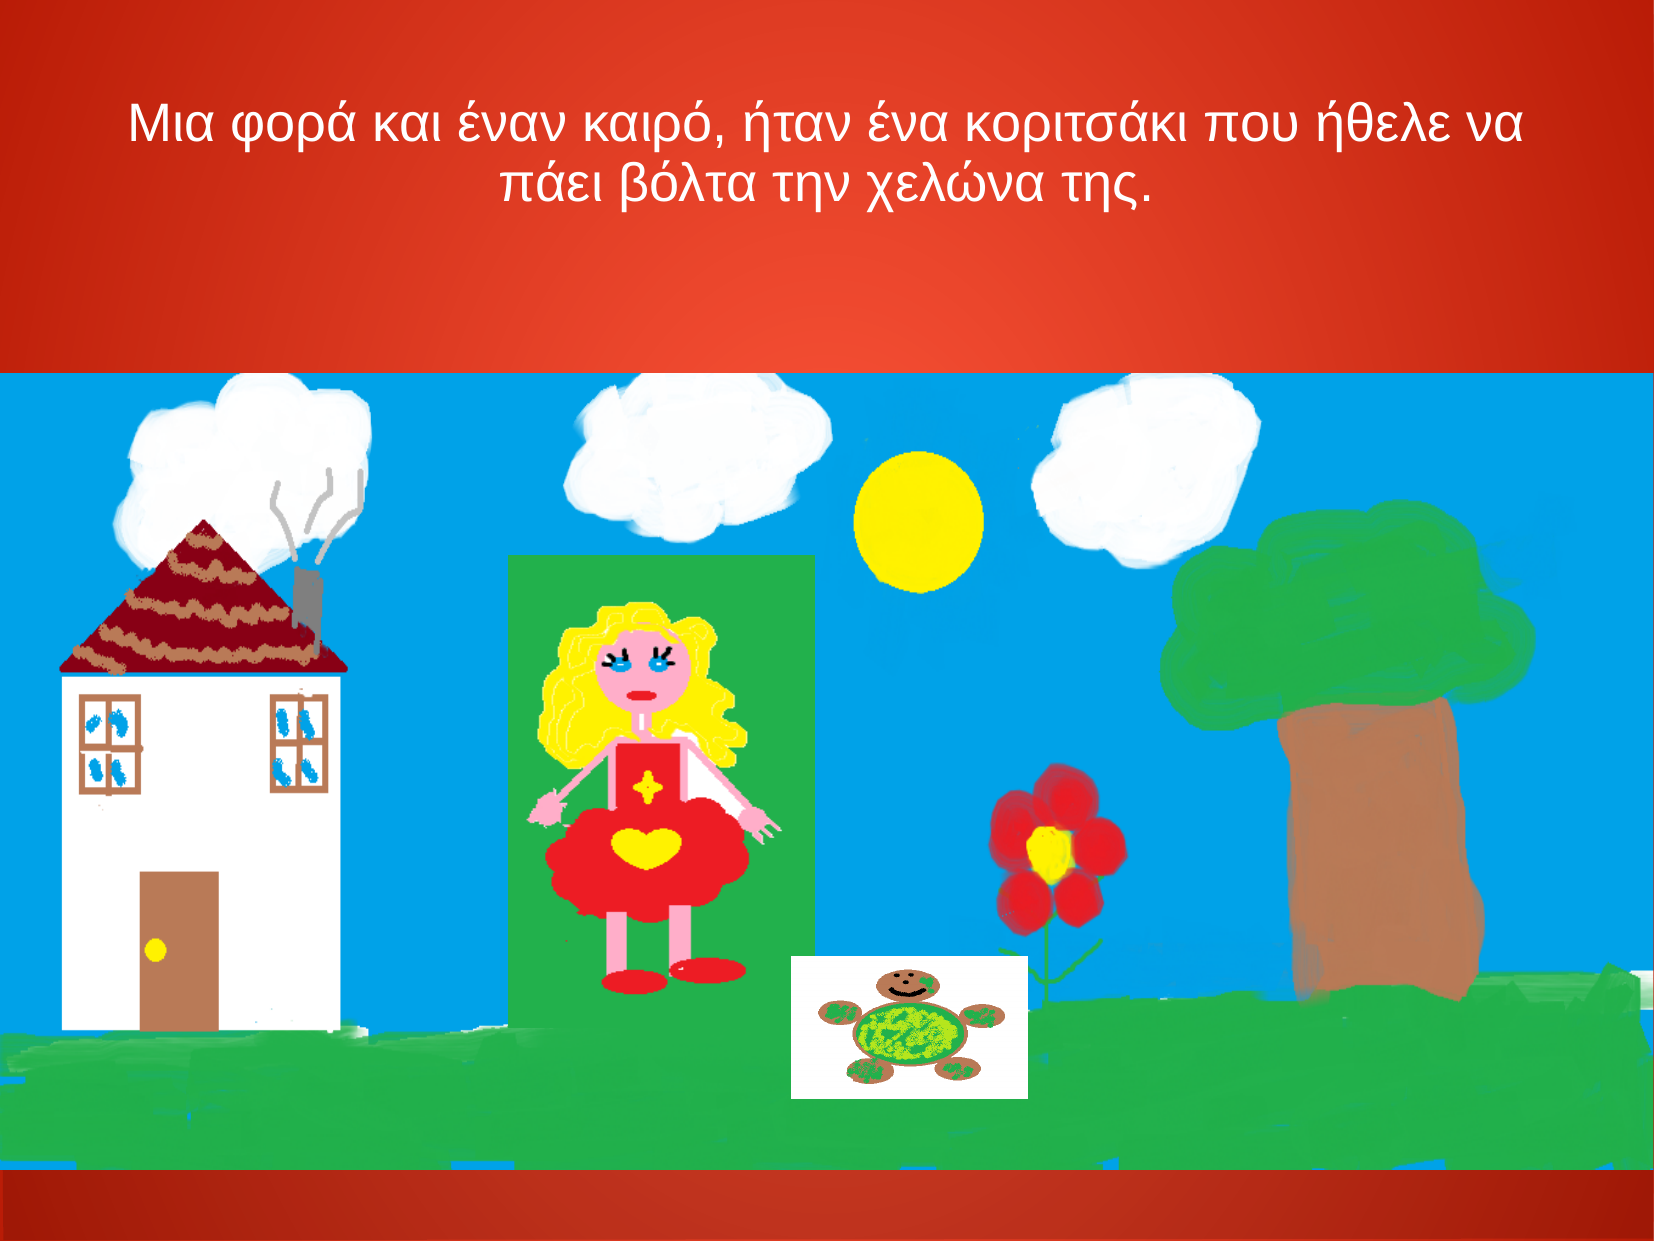

# Μια φορά και έναν καιρό, ήταν ένα κοριτσάκι που ήθελε να πάει βόλτα την χελώνα της.